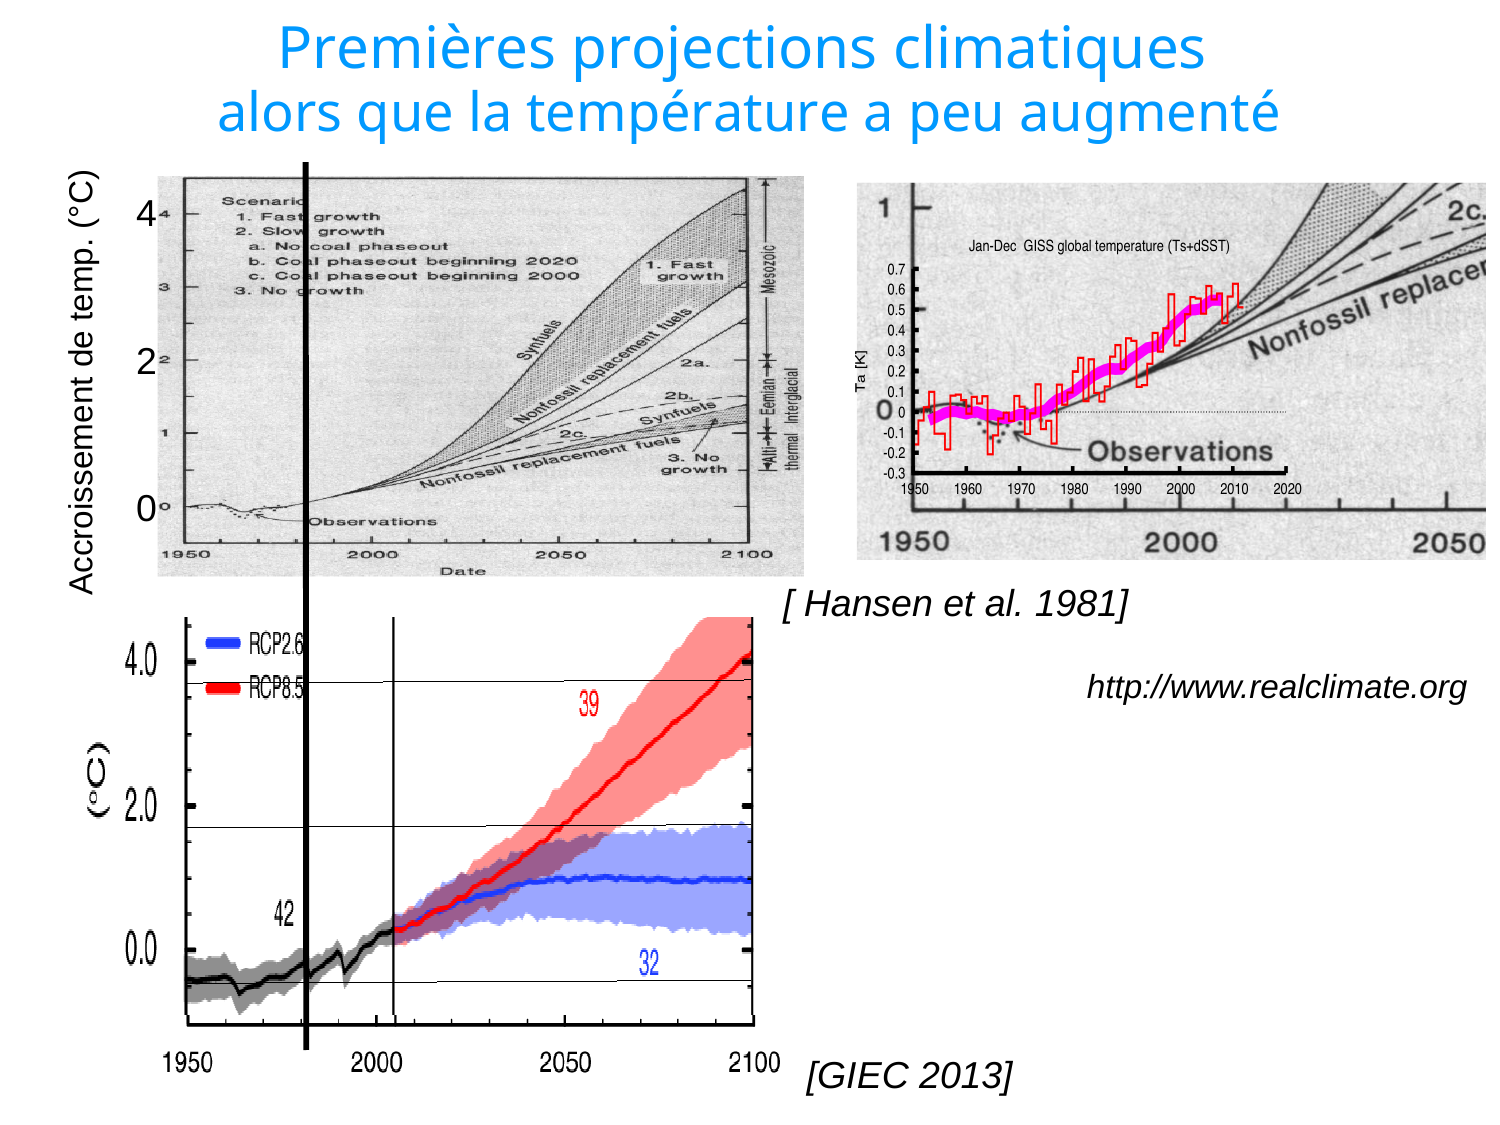

# Premières projections climatiques alors que la température a peu augmenté
4
2
Accroissement de temp. (°C)
0
[ Hansen et al. 1981]
http://www.realclimate.org
[GIEC 2013]